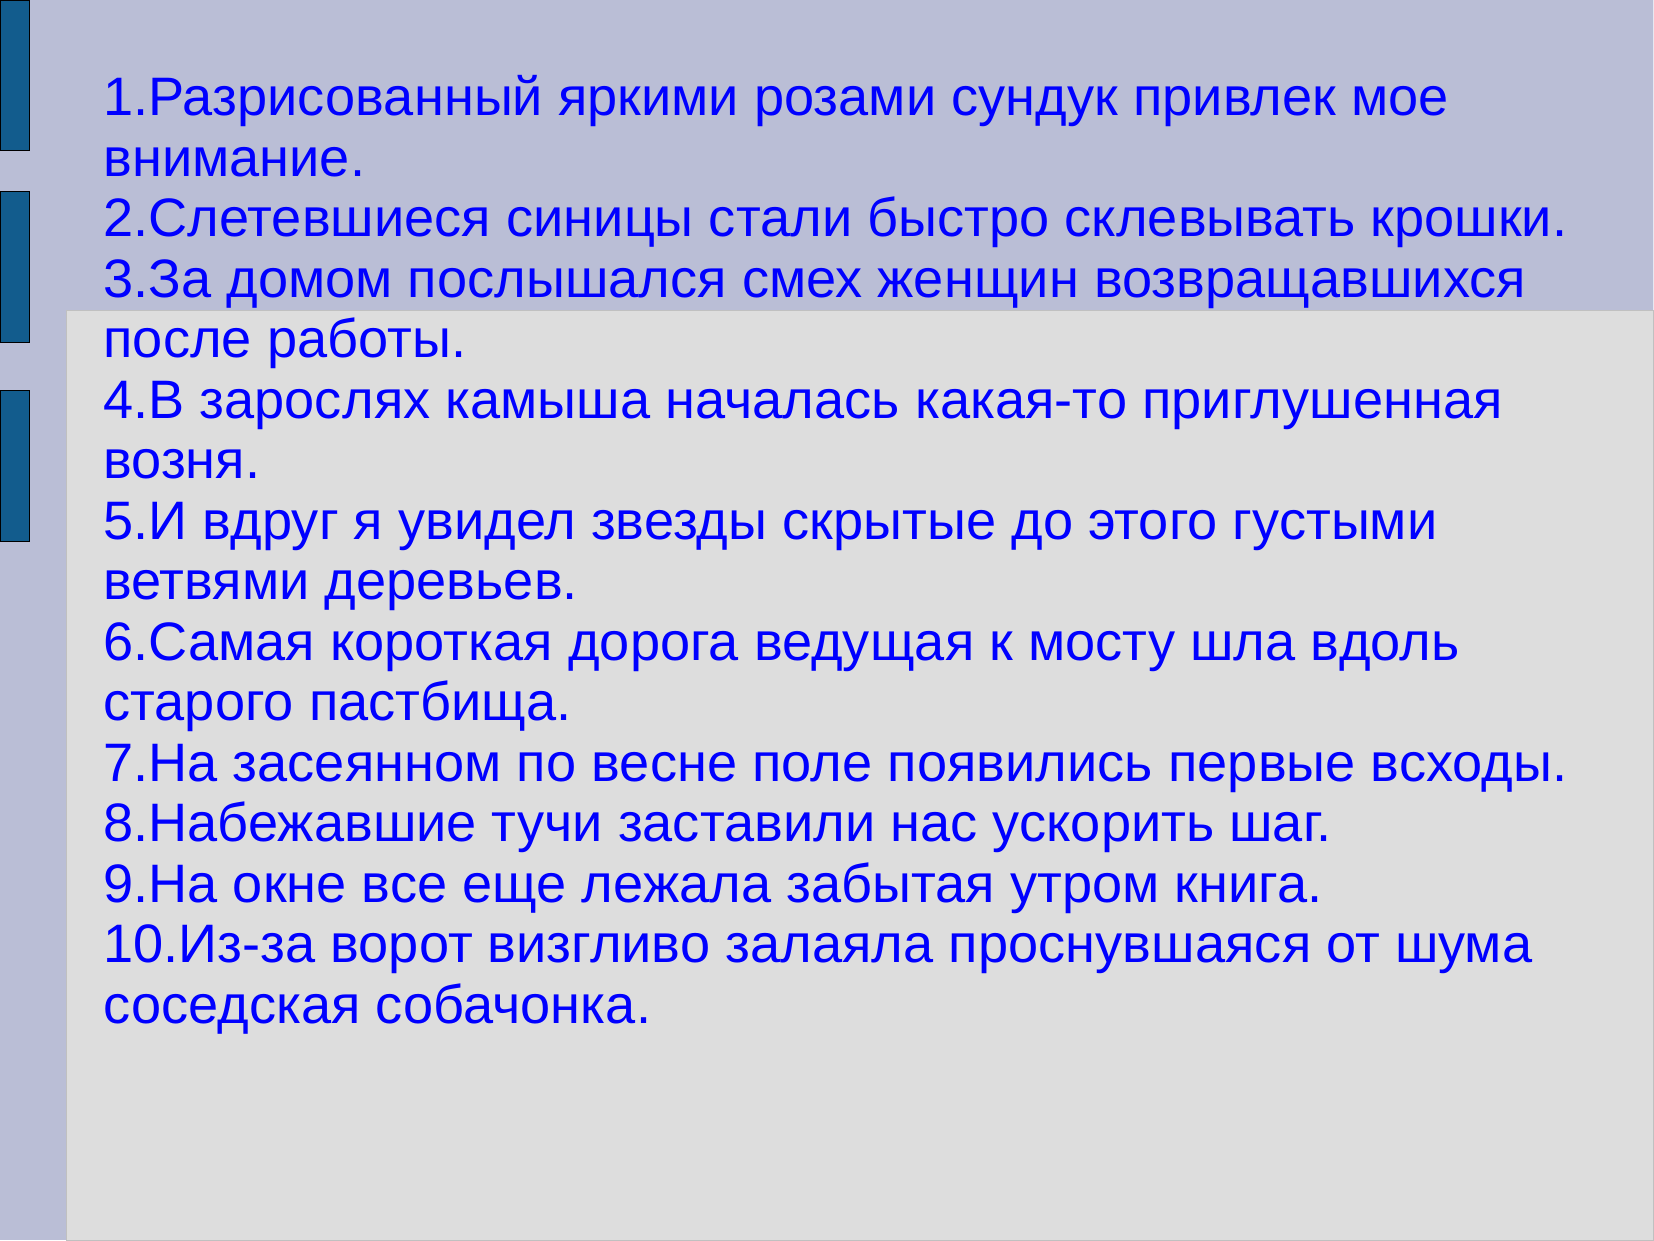

1.Разрисованный яркими розами сундук привлек мое внимание.
2.Слетевшиеся синицы стали быстро склевывать крошки.
3.За домом послышался смех женщин возвращавшихся после работы.
4.В зарослях камыша началась какая-то приглушенная возня.
5.И вдруг я увидел звезды скрытые до этого густыми ветвями деревьев.
6.Самая короткая дорога ведущая к мосту шла вдоль старого пастбища.
7.На засеянном по весне поле появились первые всходы.
8.Набежавшие тучи заставили нас ускорить шаг.
9.На окне все еще лежала забытая утром книга.
10.Из-за ворот визгливо залаяла проснувшаяся от шума соседская собачонка.